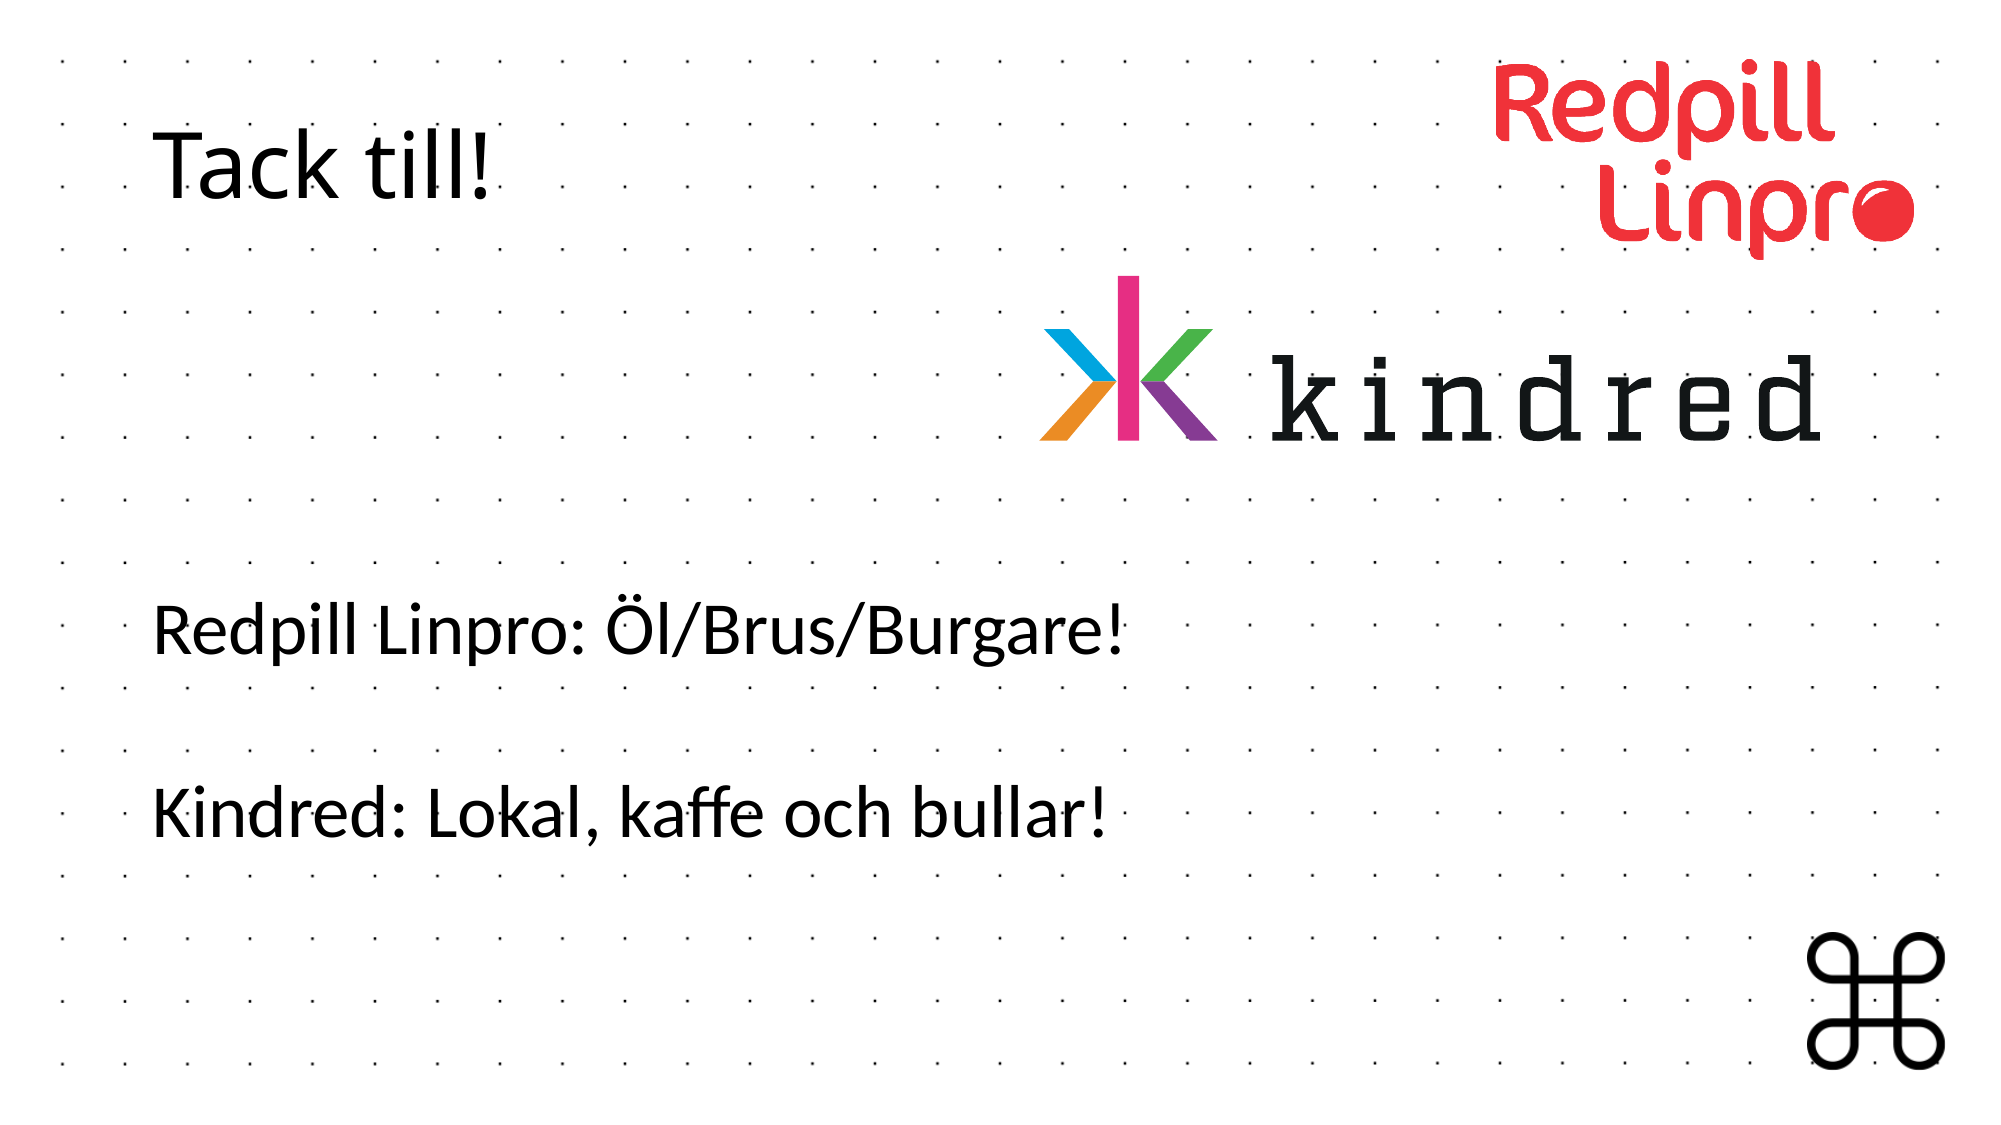

Tack till!
Redpill Linpro: Öl/Brus/Burgare!
Kindred: Lokal, kaffe och bullar!